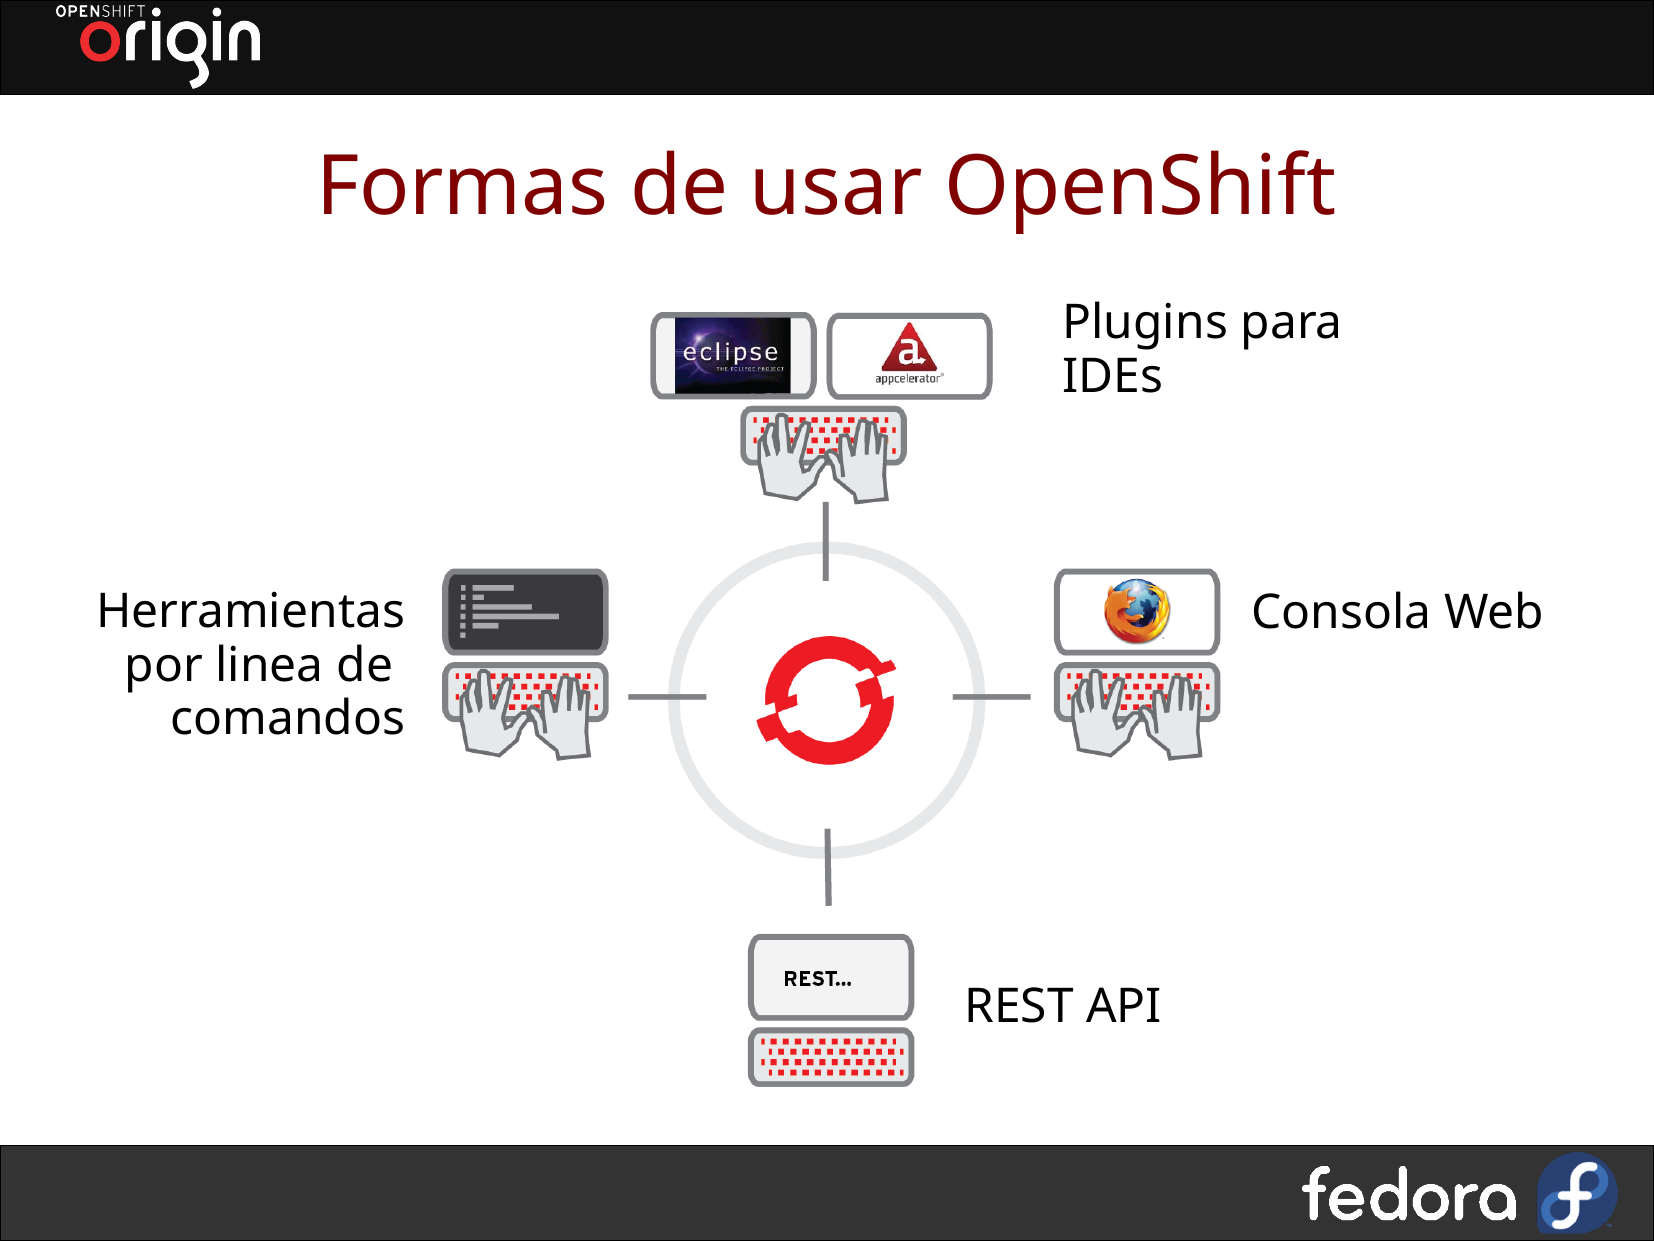

# Formas de usar OpenShift
Plugins para
IDEs
Herramientas
por linea de
comandos
Consola Web
REST API